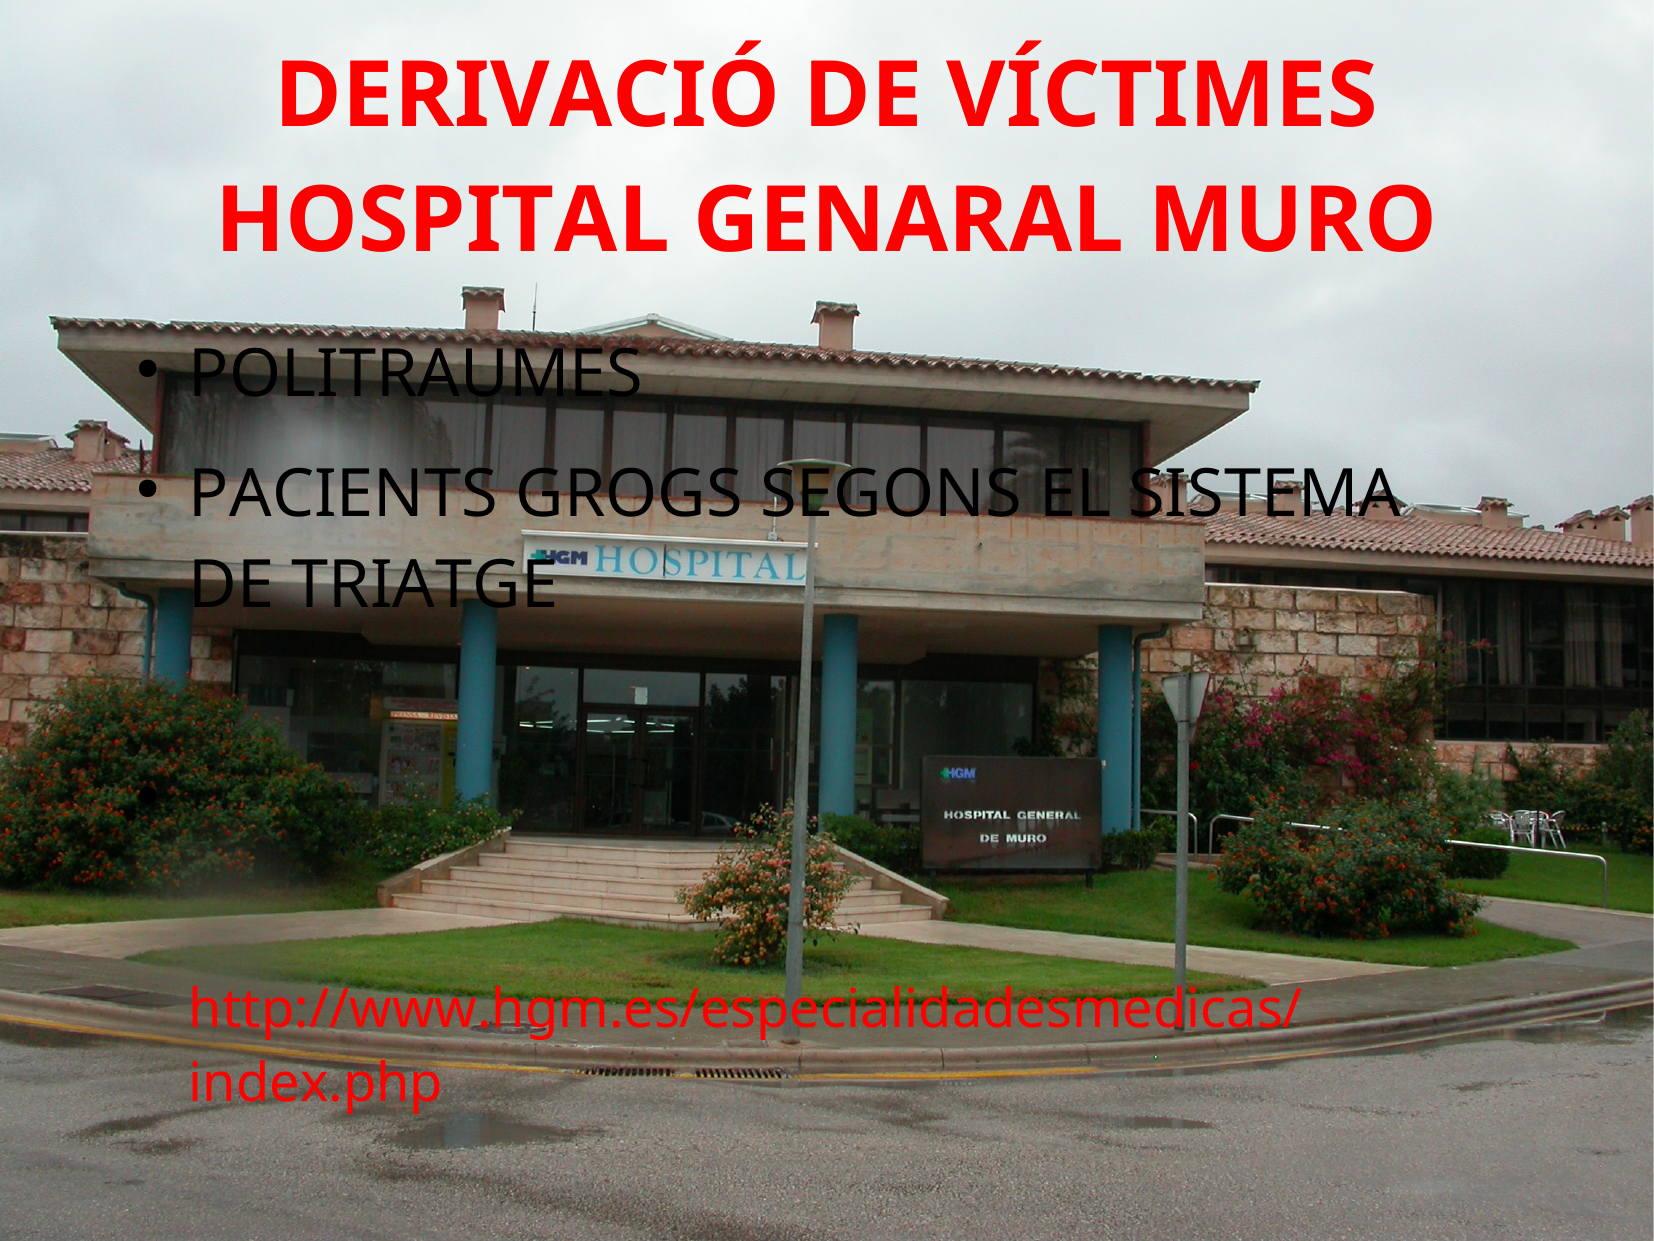

# DERIVACIÓ DE VÍCTIMES HOSPITAL GENARAL MURO
POLITRAUMES
PACIENTS GROGS SEGONS EL SISTEMA DE TRIATGE
http://www.hgm.es/especialidadesmedicas/index.php